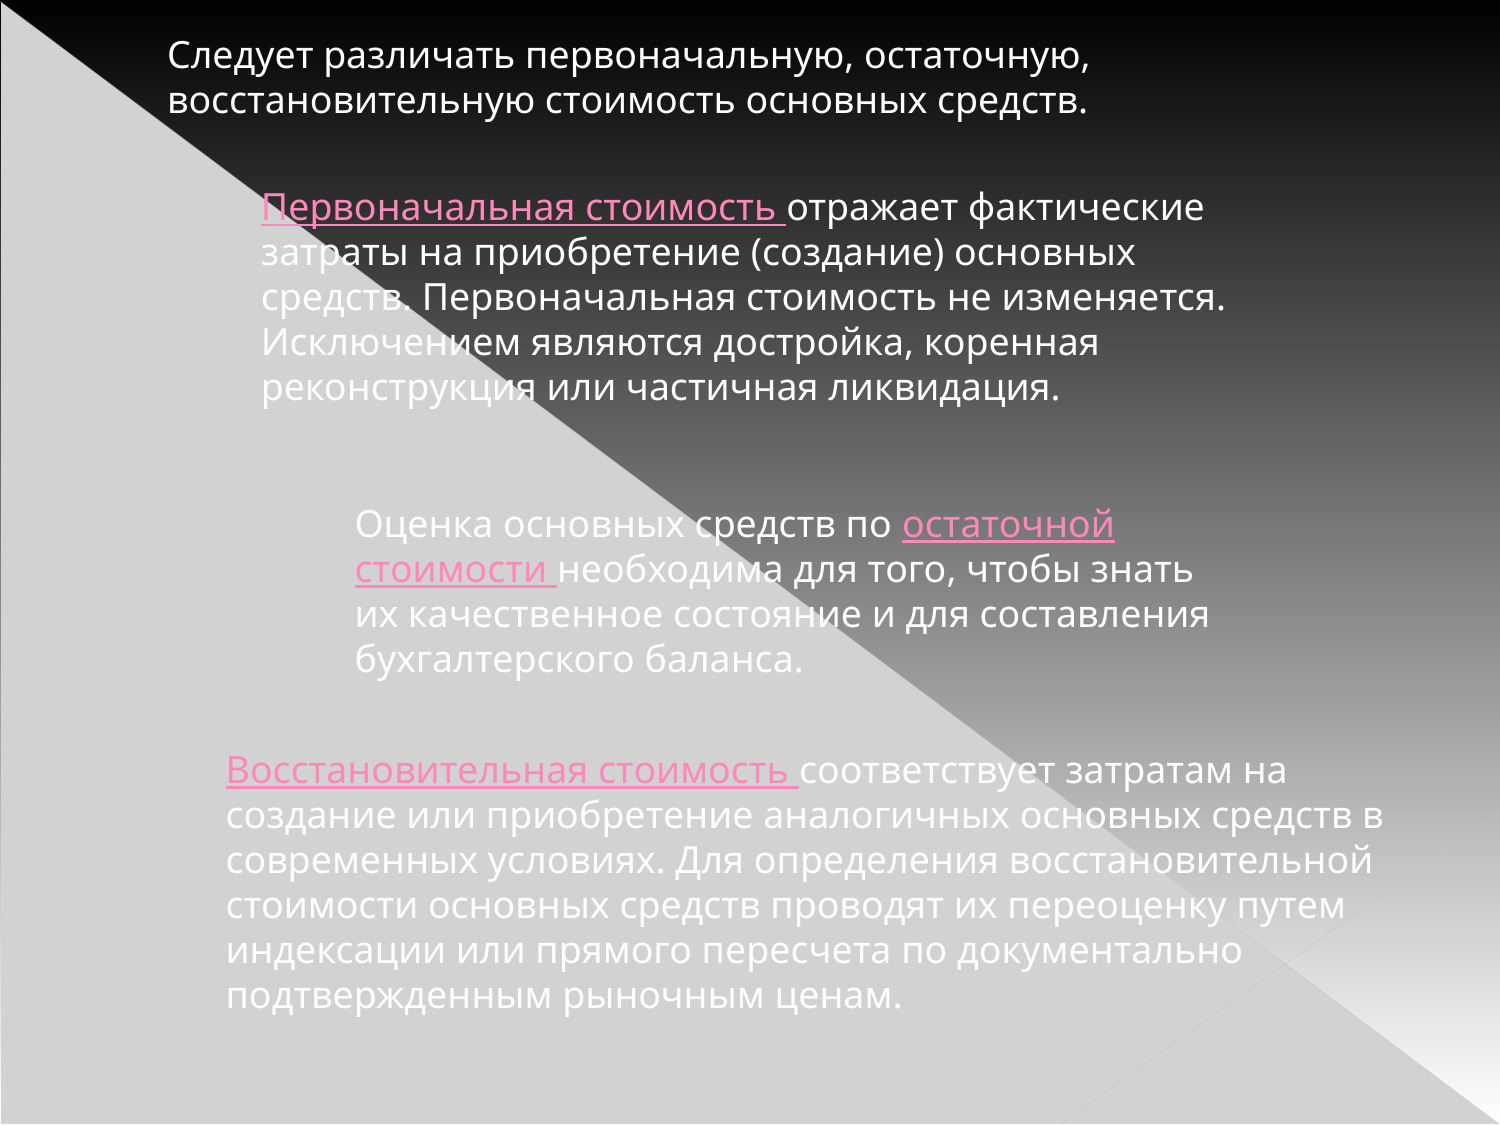

Следует различать первоначальную, остаточную, восстановительную стоимость основных средств.
Первоначальная стоимость отражает фактические затраты на приобретение (создание) основных средств. Первоначальная стоимость не изменяется. Исключением являются достройка, коренная реконструкция или частичная ликвидация.
Оценка основных средств по остаточной стоимости необходима для того, чтобы знать их качественное состояние и для составления бухгалтерского баланса.
Восстановительная стоимость соответствует затратам на создание или приобретение аналогичных основных средств в современных условиях. Для определения восстановительной стоимости основных средств проводят их переоценку путем индексации или прямого пересчета по документально подтвержденным рыночным ценам.